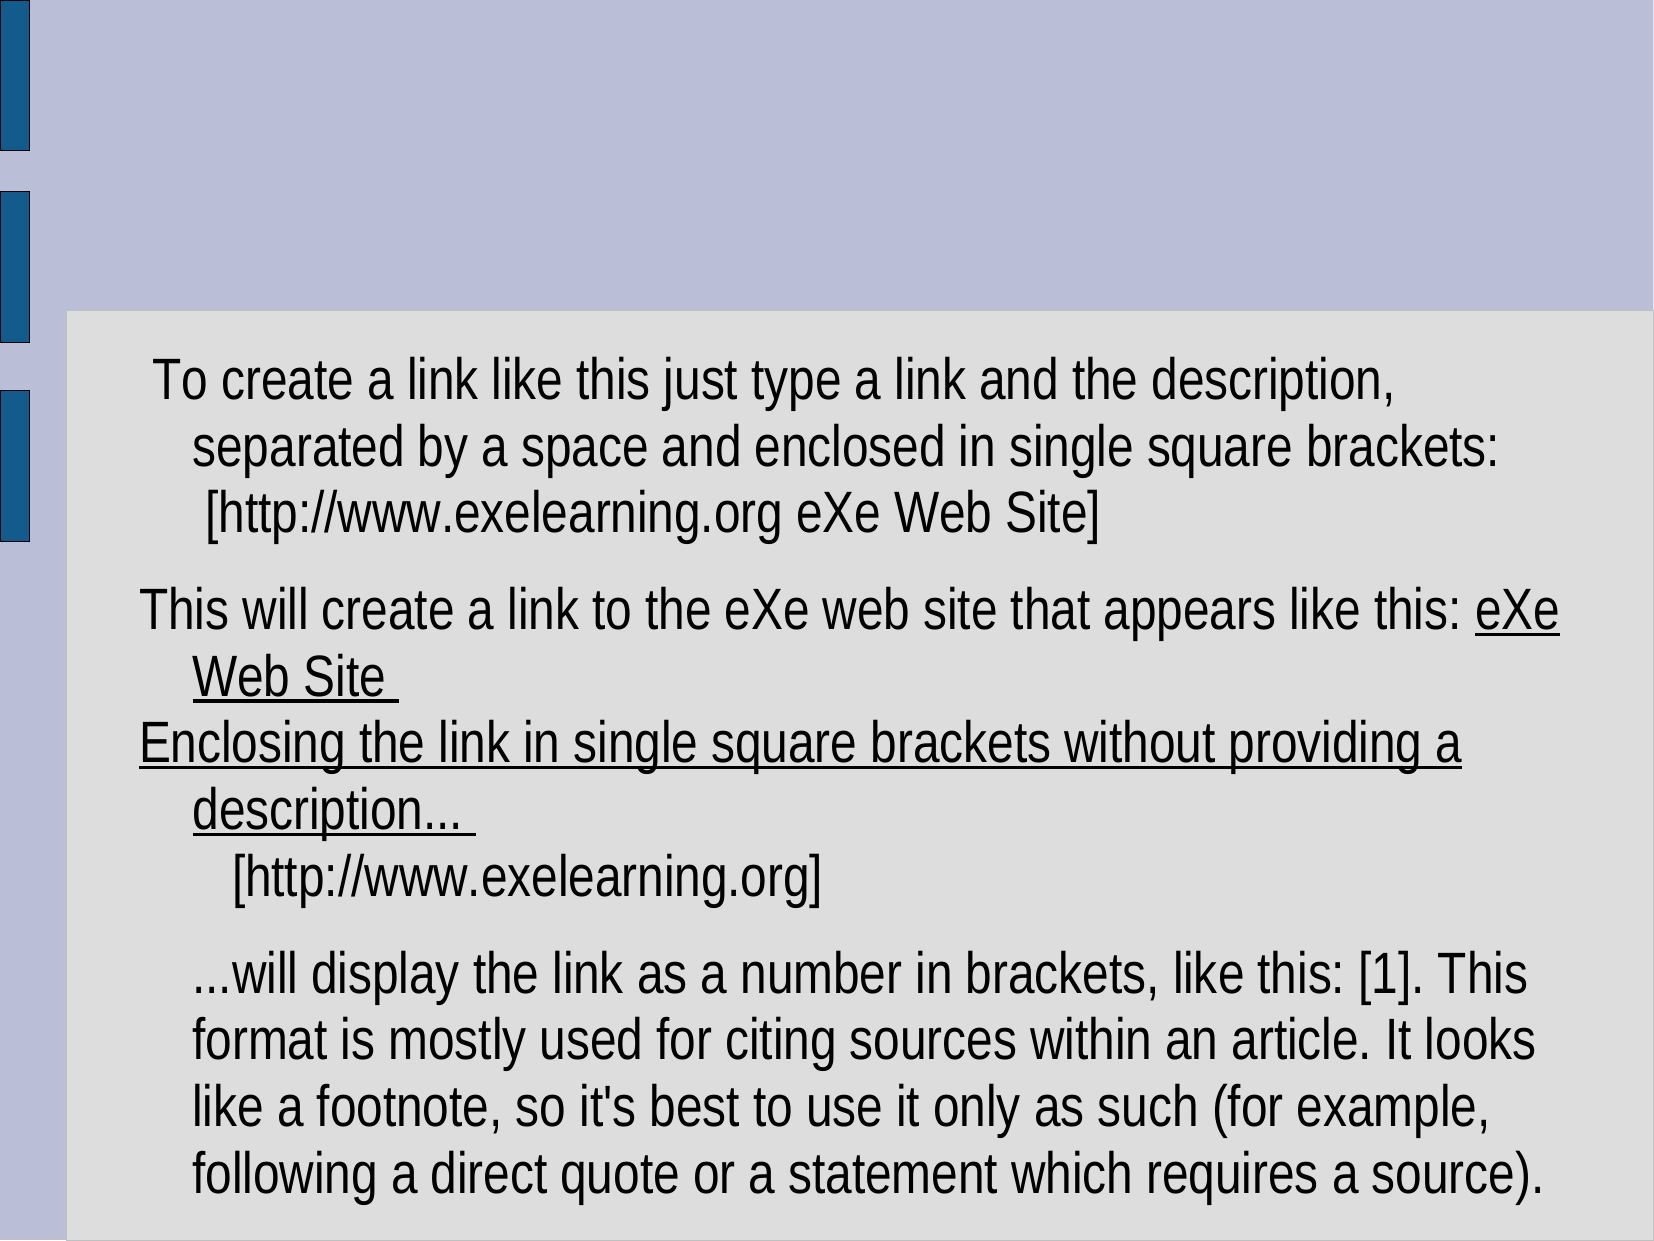

# To create a link like this just type a link and the description, separated by a space and enclosed in single square brackets:
 [http://www.exelearning.org eXe Web Site]
This will create a link to the eXe web site that appears like this: eXe Web Site
Enclosing the link in single square brackets without providing a description...
 [http://www.exelearning.org]
 ...will display the link as a number in brackets, like this: [1]. This format is mostly used for citing sources within an article. It looks like a footnote, so it's best to use it only as such (for example, following a direct quote or a statement which requires a source).